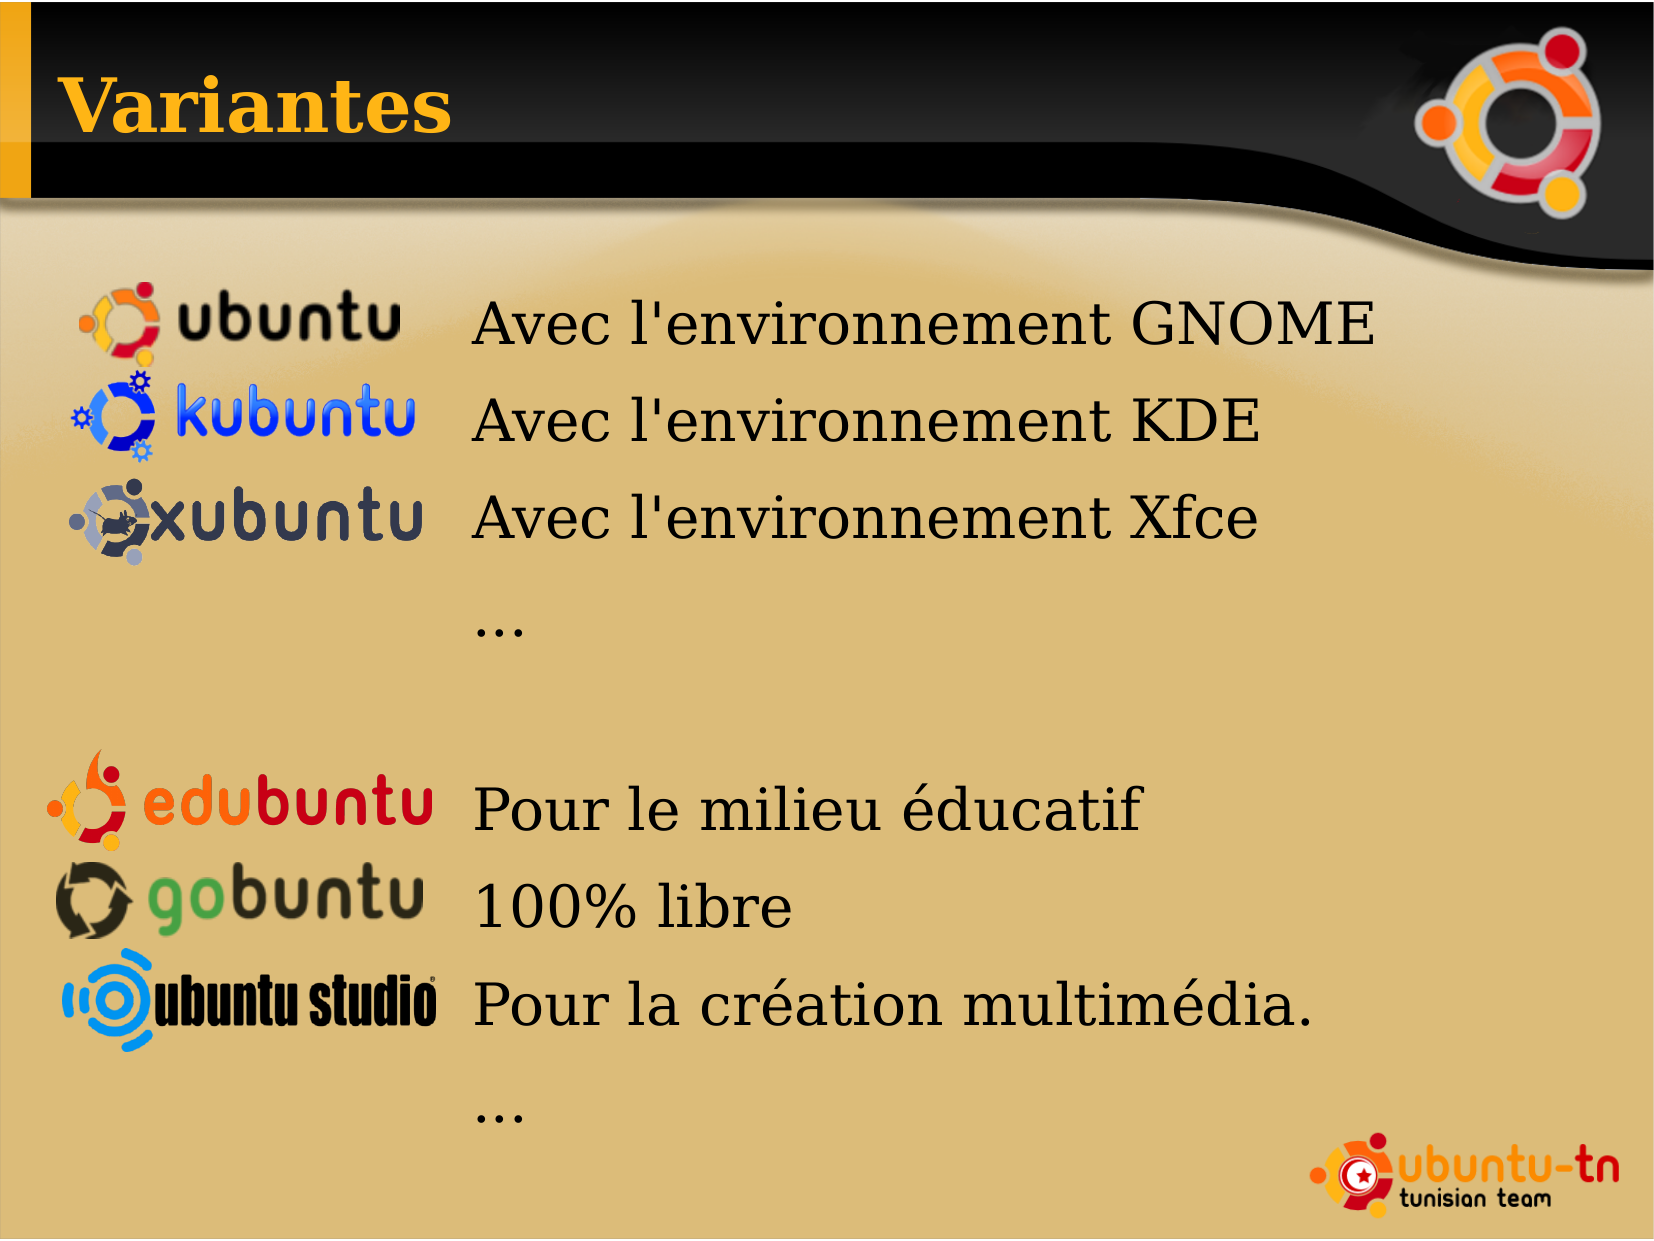

# Variantes
Avec l'environnement GNOME
Avec l'environnement KDE
Avec l'environnement Xfce
...
Pour le milieu éducatif
100% libre
Pour la création multimédia.
...